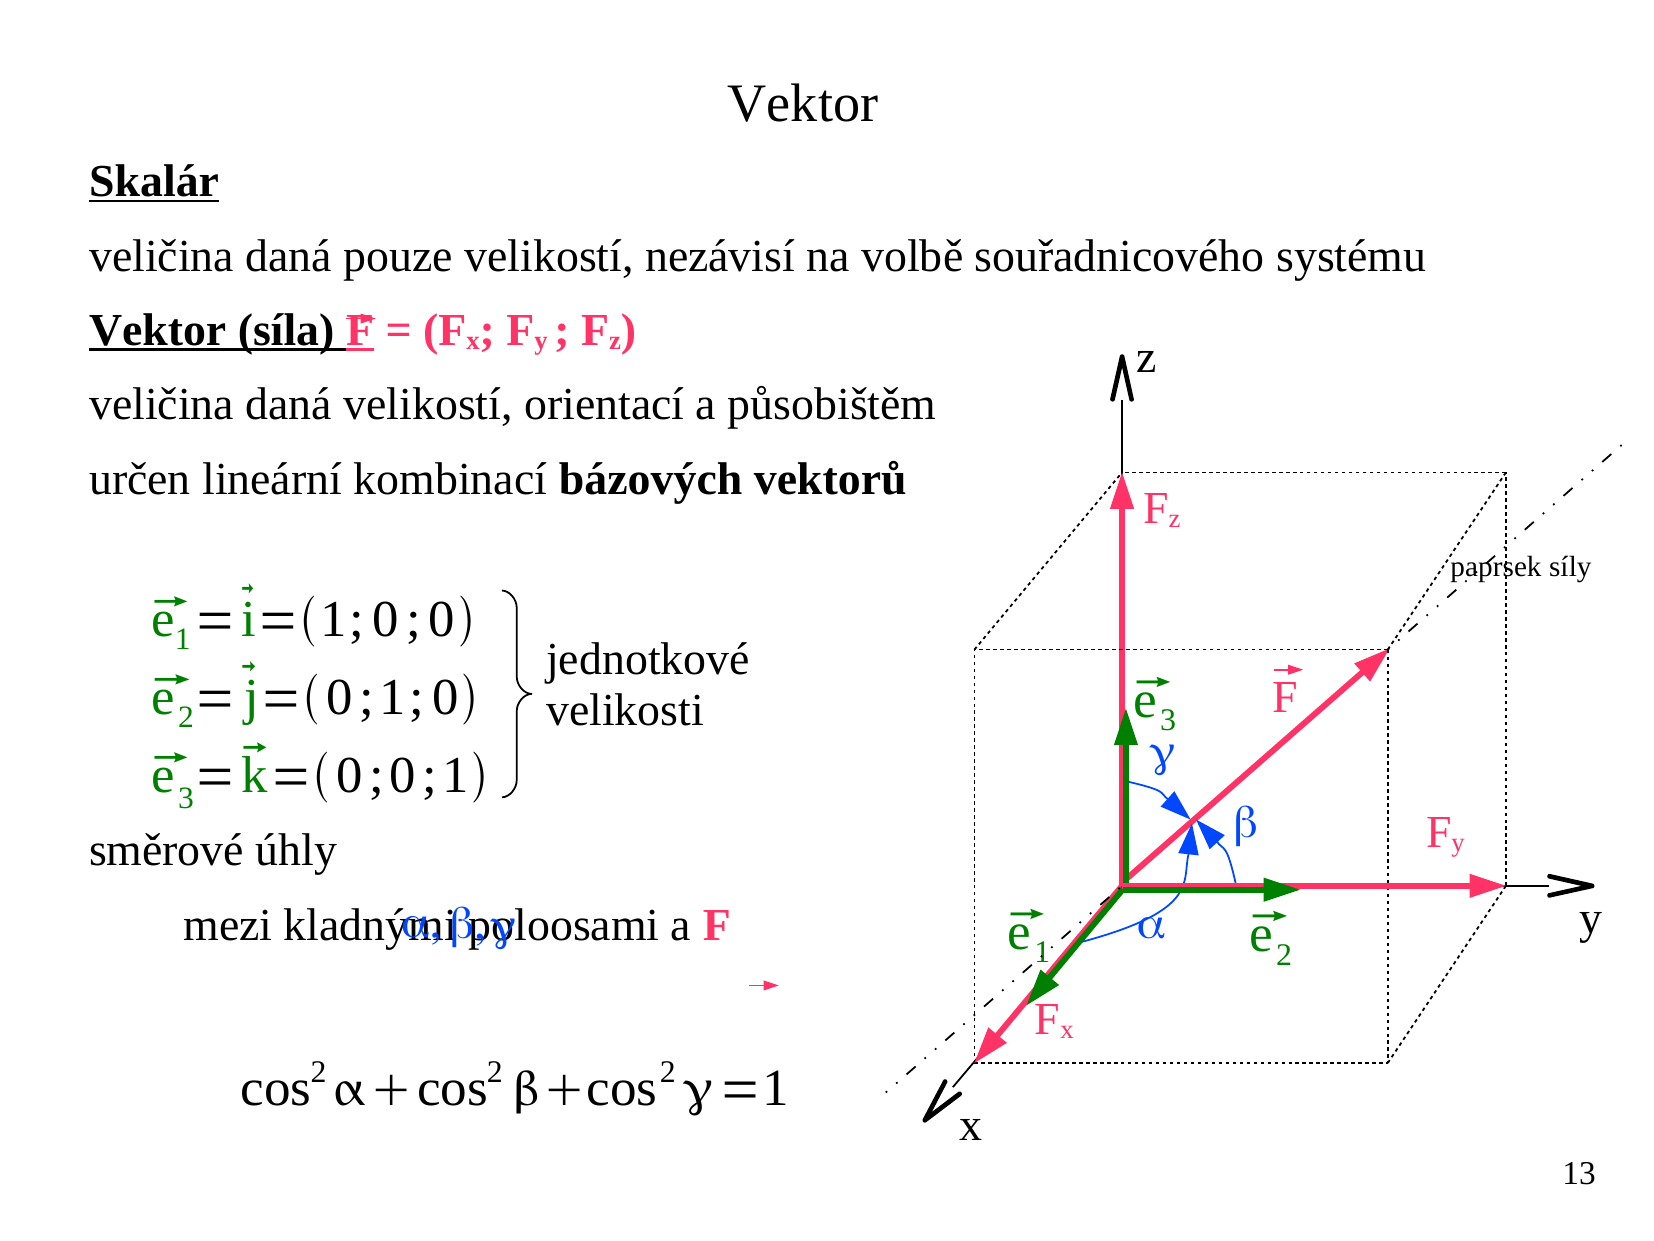

# Vektor
Skalár
veličina daná pouze velikostí, nezávisí na volbě souřadnicového systému
Vektor (síla) F = (Fx; Fy ; Fz)
veličina daná velikostí, orientací a působištěm
určen lineární kombinací bázových vektorů
směrové úhly
mezi kladnými poloosami a F
z
Fz
paprsek síly
jednotkové velikosti
F
g
b
Fy
y
a,
b,
a
g
Fx
x
13